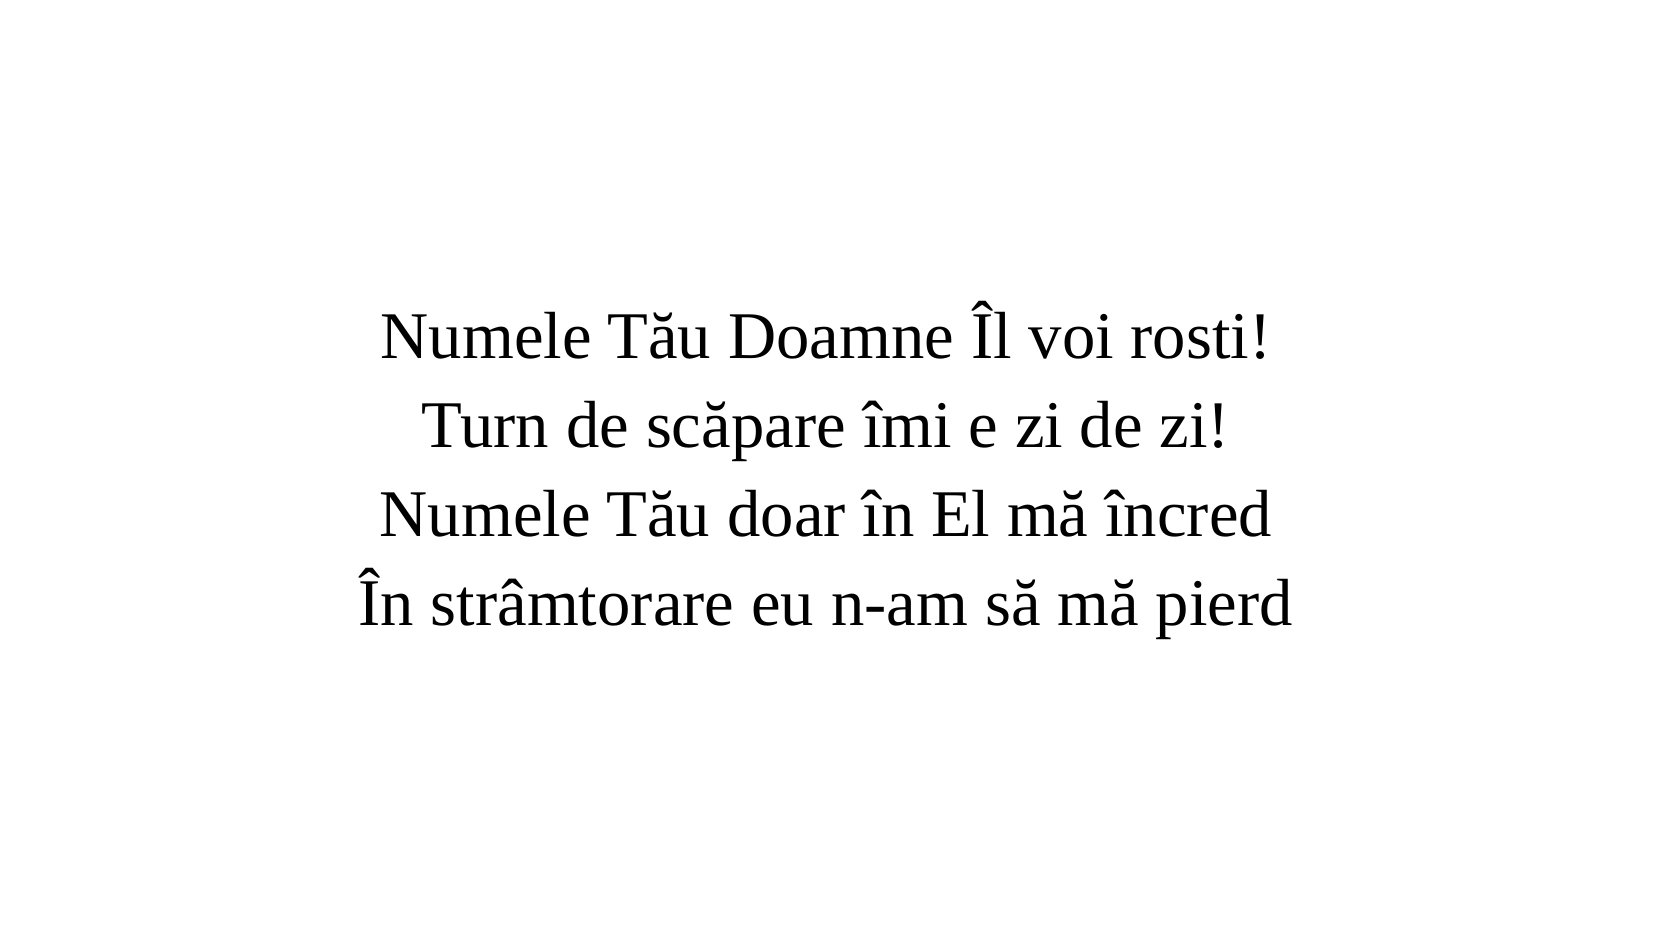

# Numele Tău Doamne Îl voi rosti!
Turn de scăpare îmi e zi de zi!
Numele Tău doar în El mă încred
În strâmtorare eu n-am să mă pierd